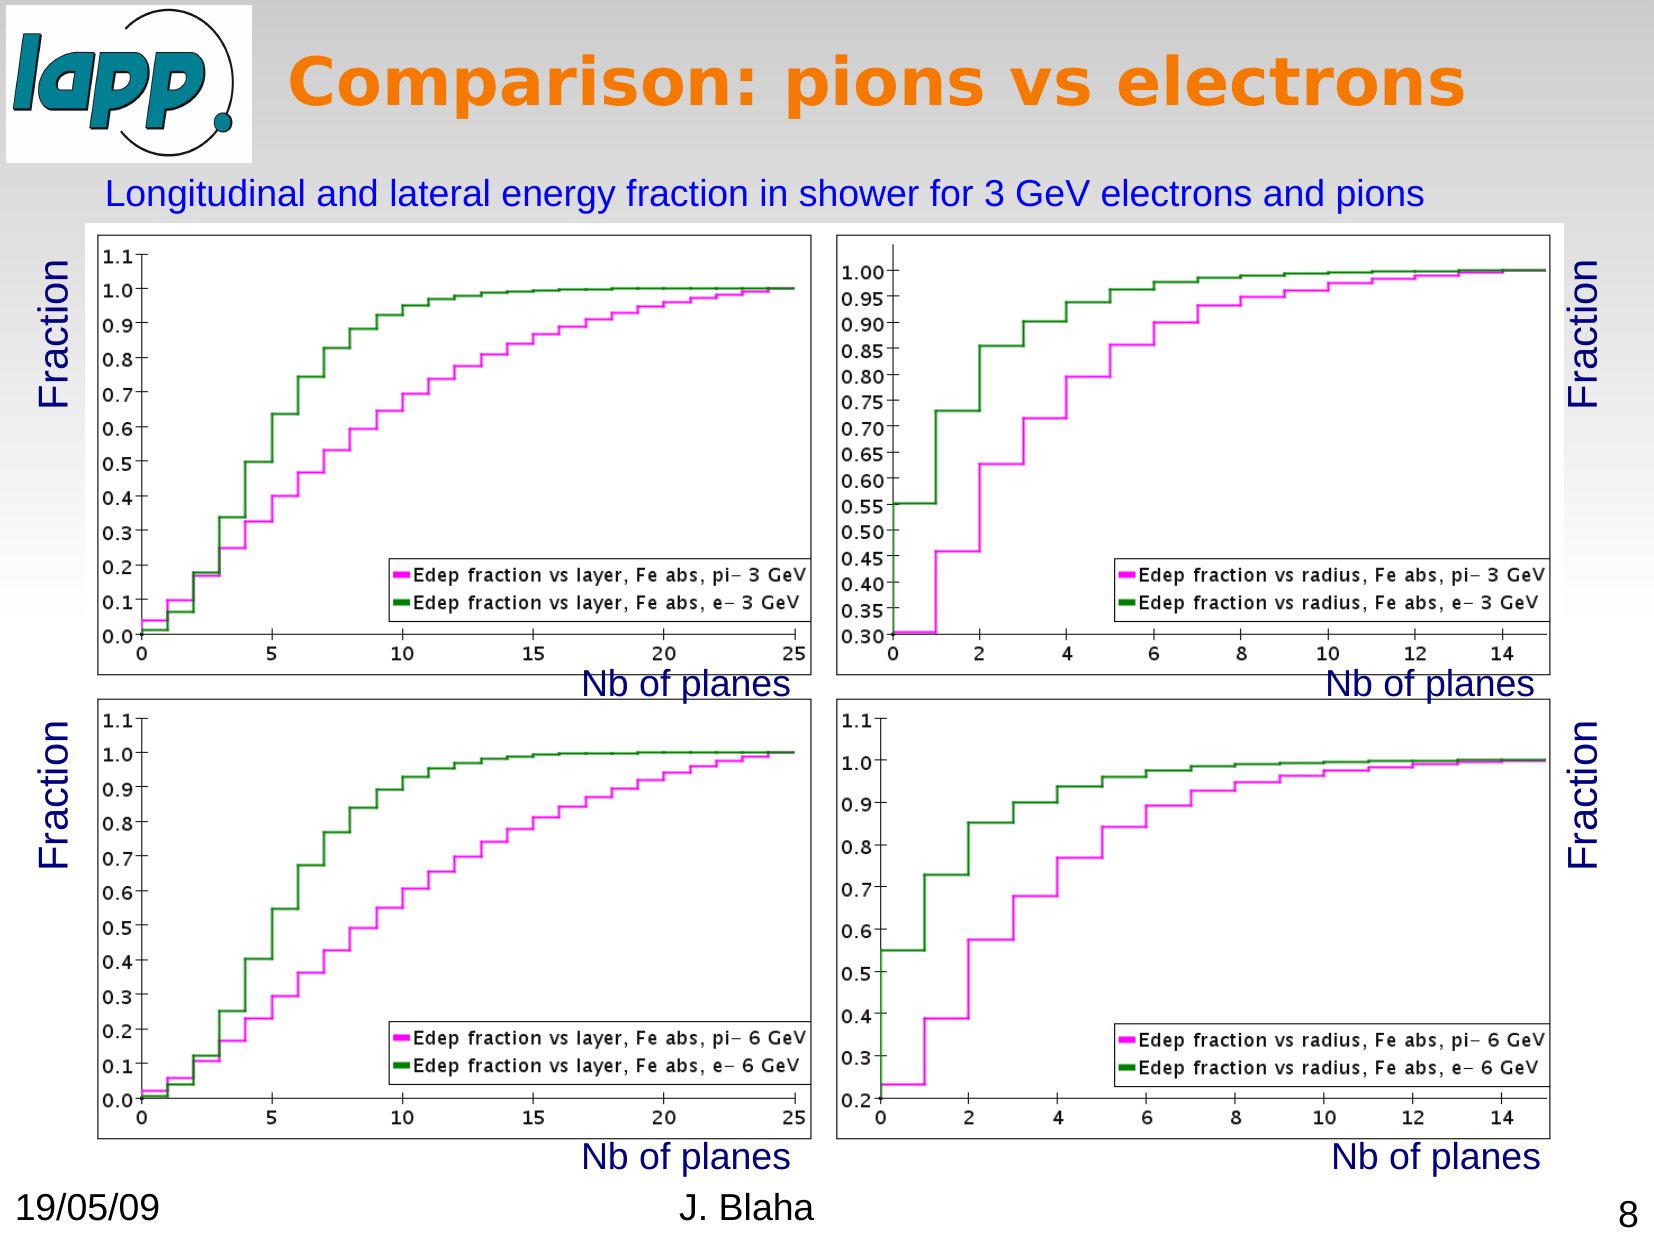

# Comparison: pions vs electrons
Longitudinal and lateral energy fraction in shower for 3 GeV electrons and pions
Fraction Fraction
Fraction Fraction
Nb of planes
Nb of planes
Nb of planes
Nb of planes
19/05/09
 J. Blaha